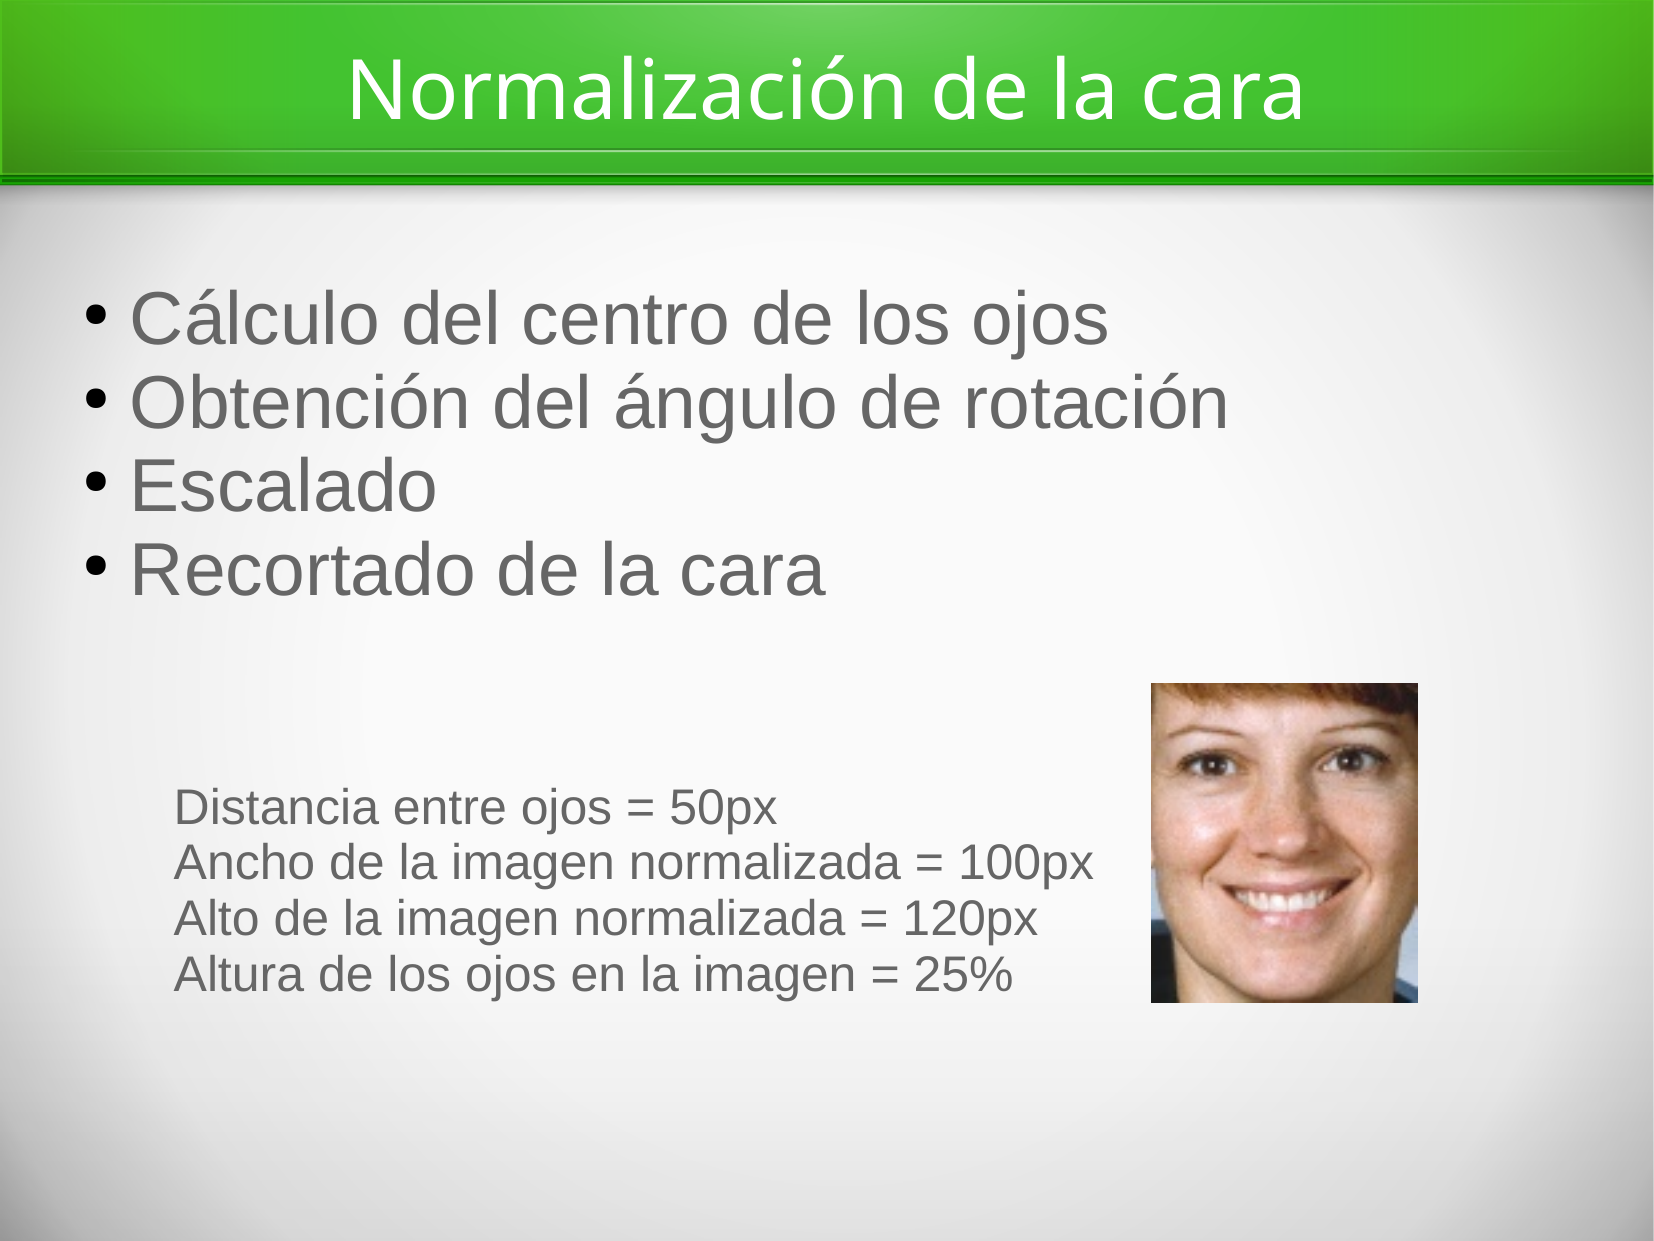

# Normalización de la cara
 Cálculo del centro de los ojos
 Obtención del ángulo de rotación
 Escalado
 Recortado de la cara
		Distancia entre ojos = 50px
		Ancho de la imagen normalizada = 100px
		Alto de la imagen normalizada = 120px
		Altura de los ojos en la imagen = 25%